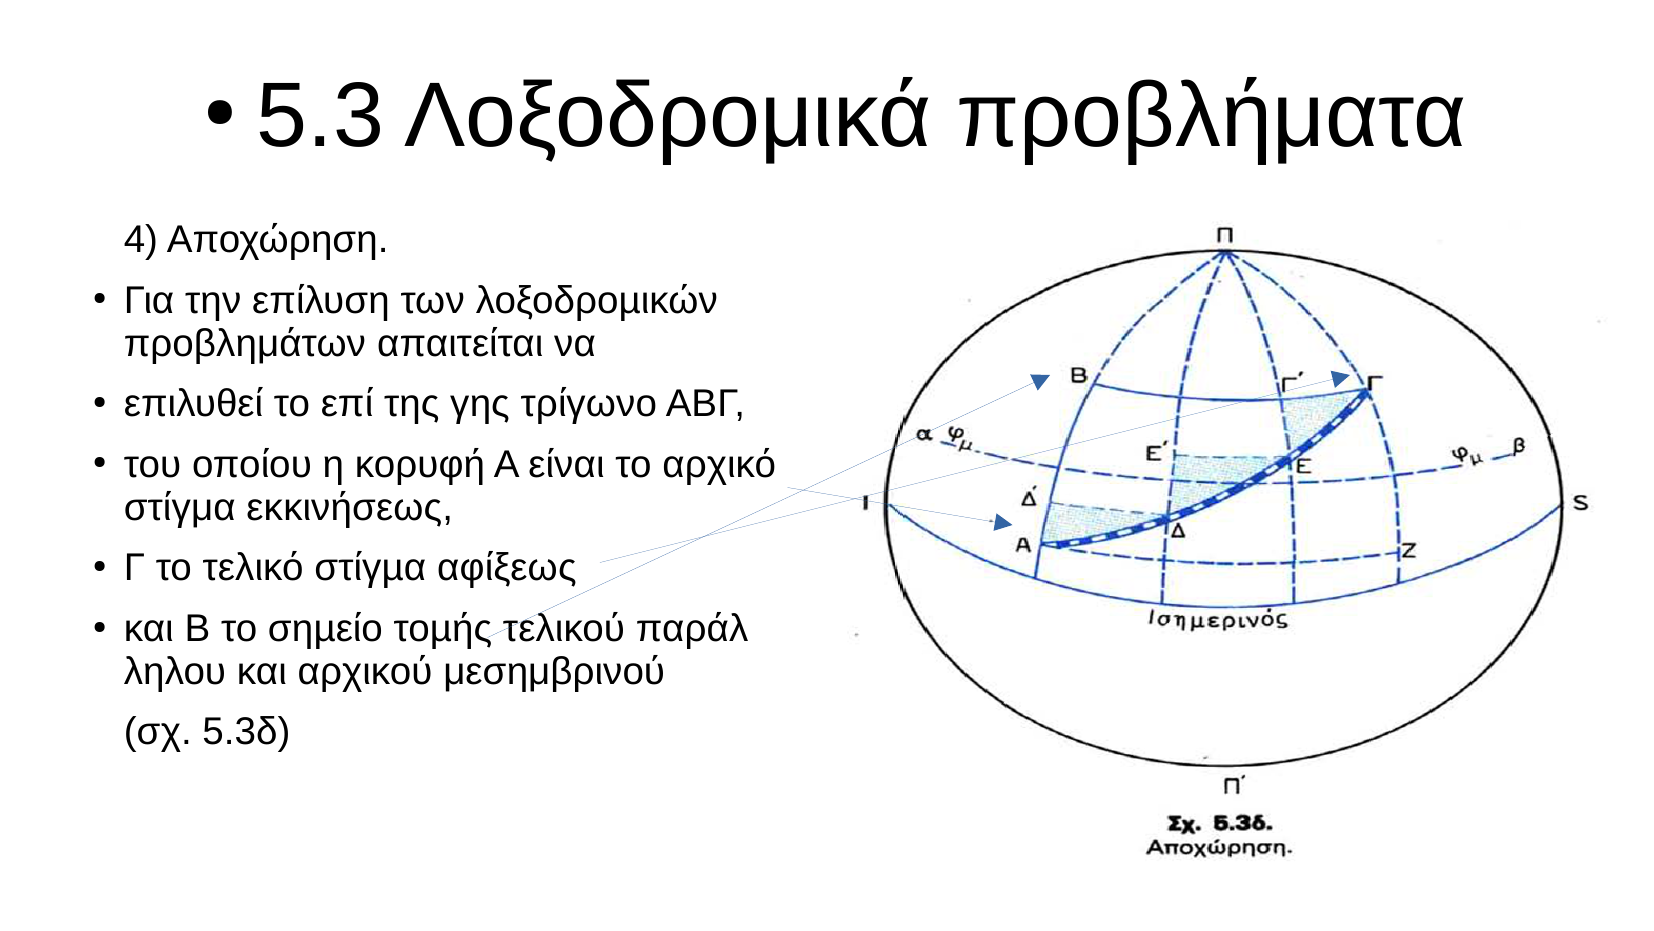

# 5.3 Λοξοδρομικά προβλήματα
4) Αποχώρηση.
Για την επίλυση των λοξοδροµικών προβλημάτων απαιτείται να
επιλυθεί το επί της γης τρίγωνο ΑΒΓ,
του οποίου η κορυφή Α είναι το αρχικό στίγμα εκκινήσεως,
Γ το τελικό στίγµα αφίξεως
και Β το σηµείο τοµής τελικού παράλ ληλου και αρχικού μεσημβρινού
(σχ. 5.3δ)